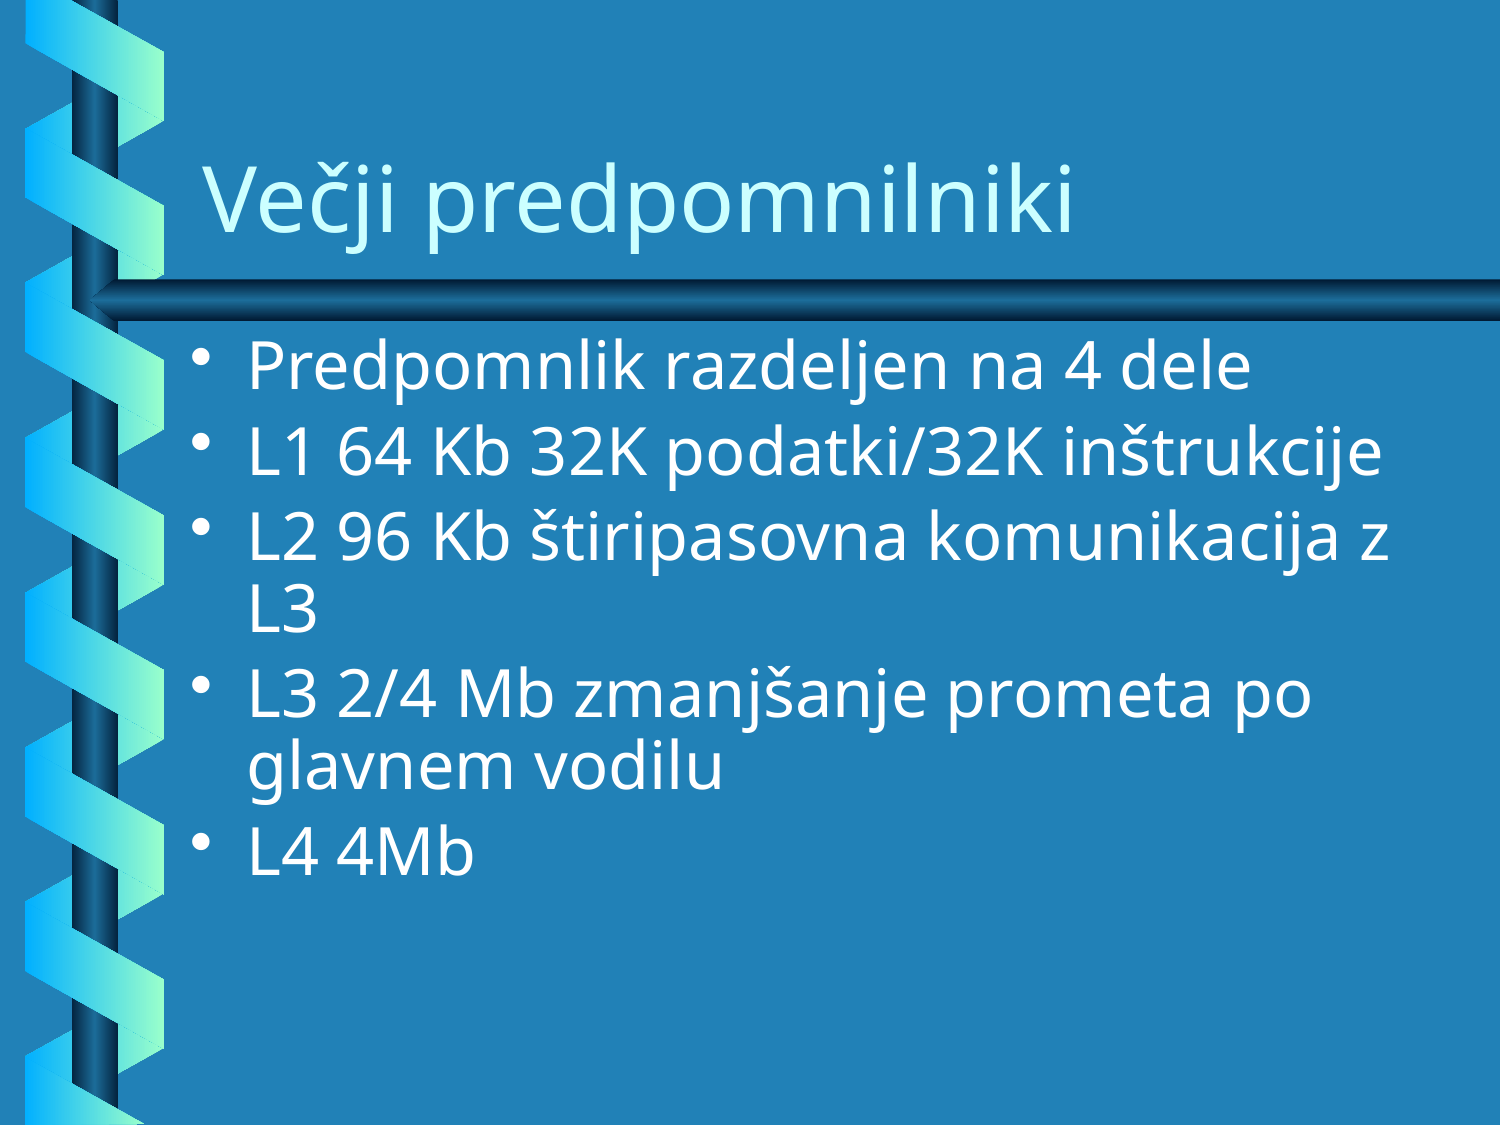

# Večji predpomnilniki
Predpomnlik razdeljen na 4 dele
L1 64 Kb 32K podatki/32K inštrukcije
L2 96 Kb štiripasovna komunikacija z L3
L3 2/4 Mb zmanjšanje prometa po glavnem vodilu
L4 4Mb